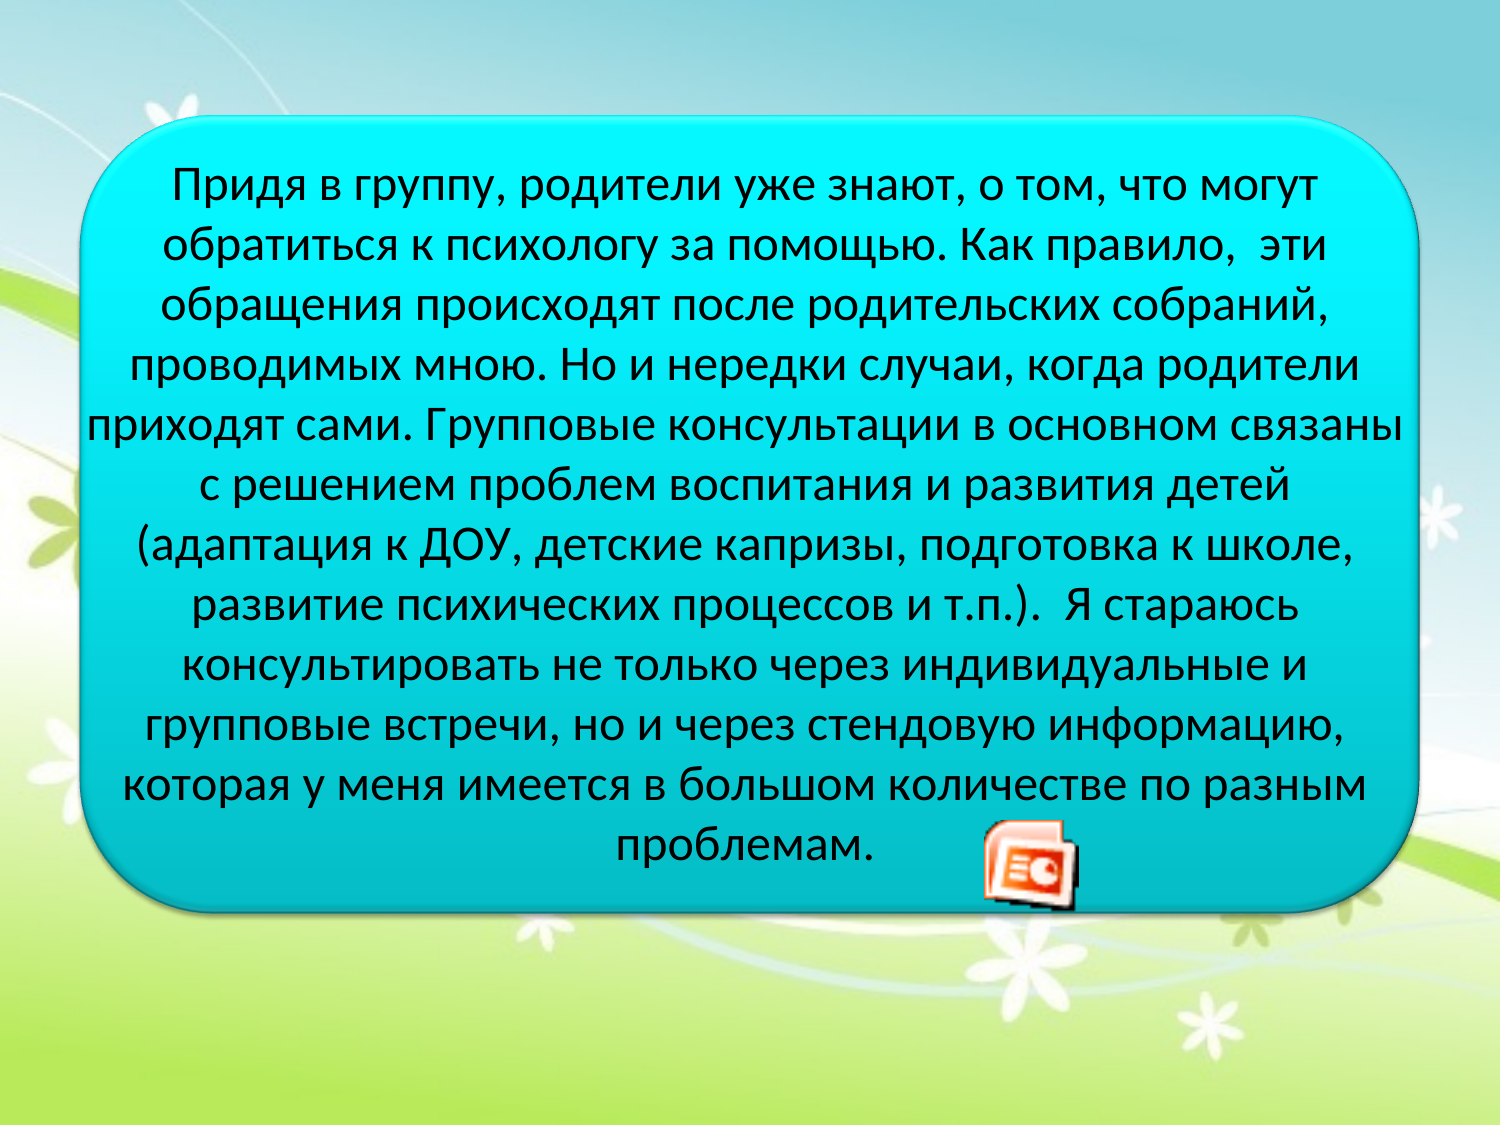

Придя в группу, родители уже знают, о том, что могут обратиться к психологу за помощью. Как правило, эти обращения происходят после родительских собраний, проводимых мною. Но и нередки случаи, когда родители приходят сами. Групповые консультации в основном связаны с решением проблем воспитания и развития детей (адаптация к ДОУ, детские капризы, подготовка к школе, развитие психических процессов и т.п.). Я стараюсь консультировать не только через индивидуальные и групповые встречи, но и через стендовую информацию, которая у меня имеется в большом количестве по разным проблемам.